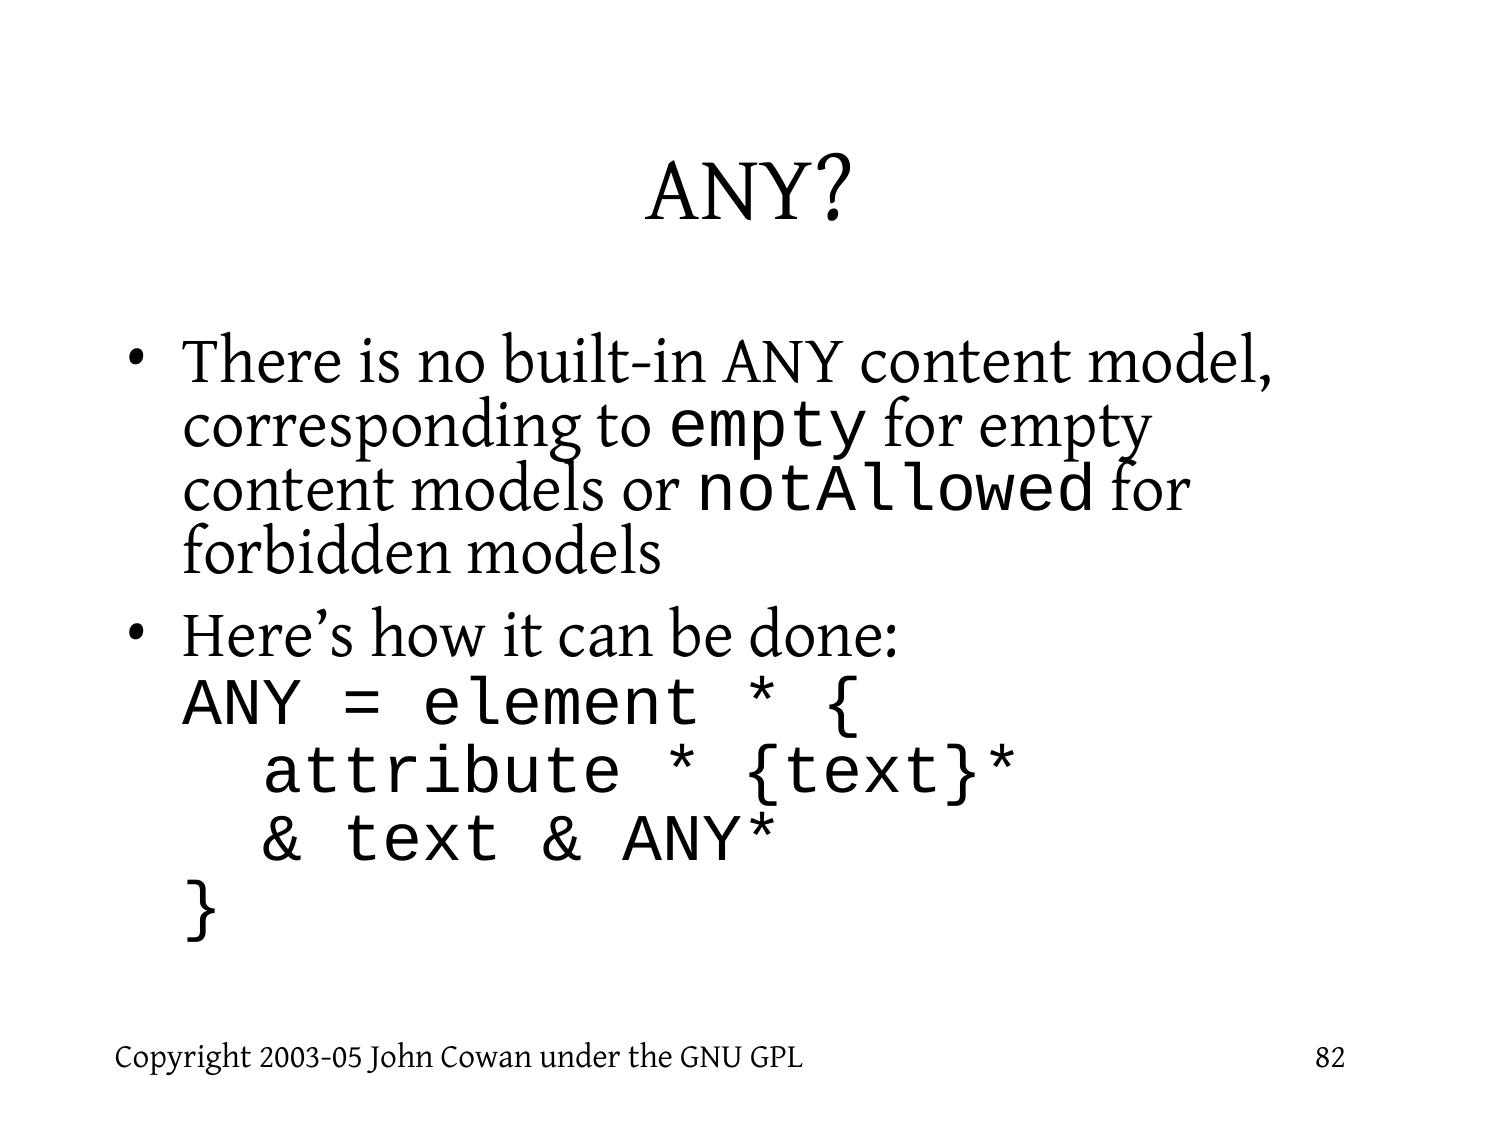

# ANY?
There is no built-in ANY content model, corresponding to empty for empty content models or notAllowed for forbidden models
Here’s how it can be done:
ANY = element * {
 attribute * {text}*
 & text & ANY*
}